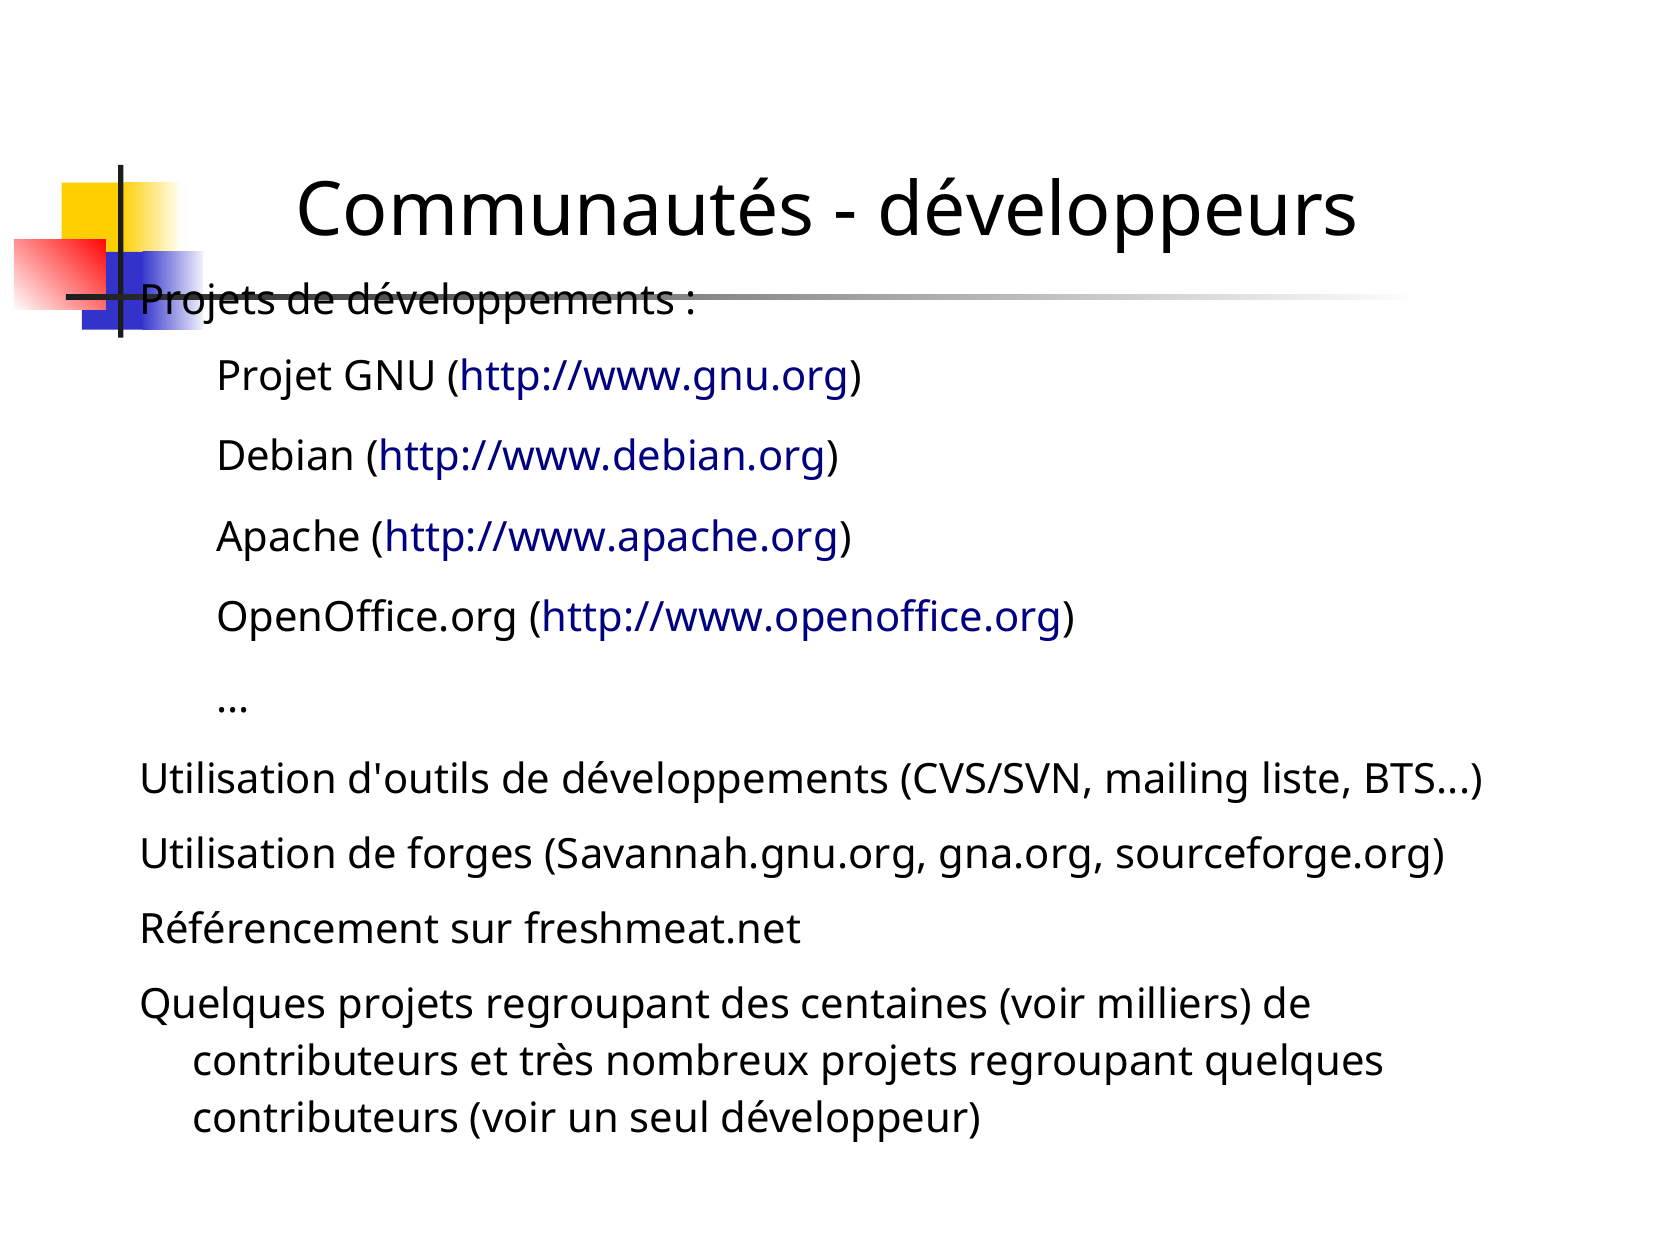

# Communautés - développeurs
Projets de développements :
Projet GNU (http://www.gnu.org)
Debian (http://www.debian.org)
Apache (http://www.apache.org)
OpenOffice.org (http://www.openoffice.org)
...
Utilisation d'outils de développements (CVS/SVN, mailing liste, BTS...)
Utilisation de forges (Savannah.gnu.org, gna.org, sourceforge.org)
Référencement sur freshmeat.net
Quelques projets regroupant des centaines (voir milliers) de contributeurs et très nombreux projets regroupant quelques contributeurs (voir un seul développeur)